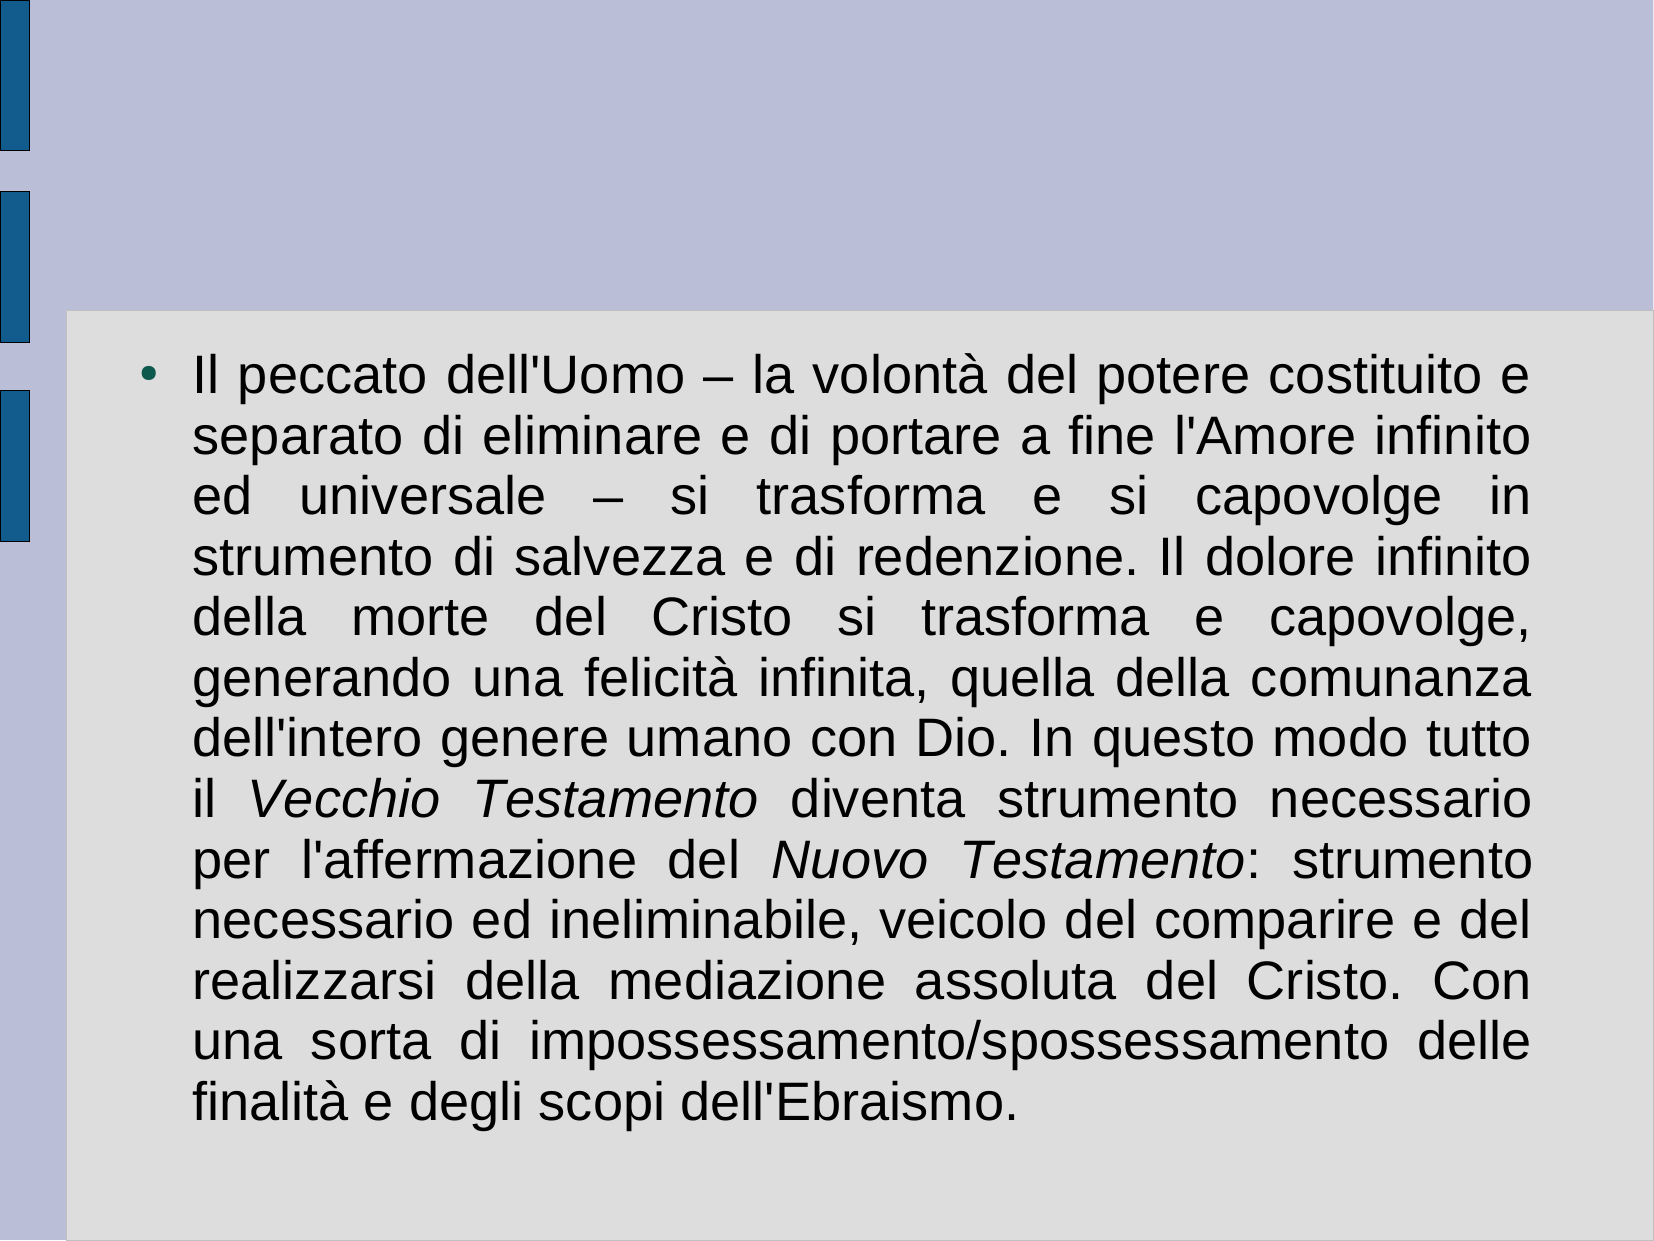

#
Il peccato dell'Uomo – la volontà del potere costituito e separato di eliminare e di portare a fine l'Amore infinito ed universale – si trasforma e si capovolge in strumento di salvezza e di redenzione. Il dolore infinito della morte del Cristo si trasforma e capovolge, generando una felicità infinita, quella della comunanza dell'intero genere umano con Dio. In questo modo tutto il Vecchio Testamento diventa strumento necessario per l'affermazione del Nuovo Testamento: strumento necessario ed ineliminabile, veicolo del comparire e del realizzarsi della mediazione assoluta del Cristo. Con una sorta di impossessamento/spossessamento delle finalità e degli scopi dell'Ebraismo.